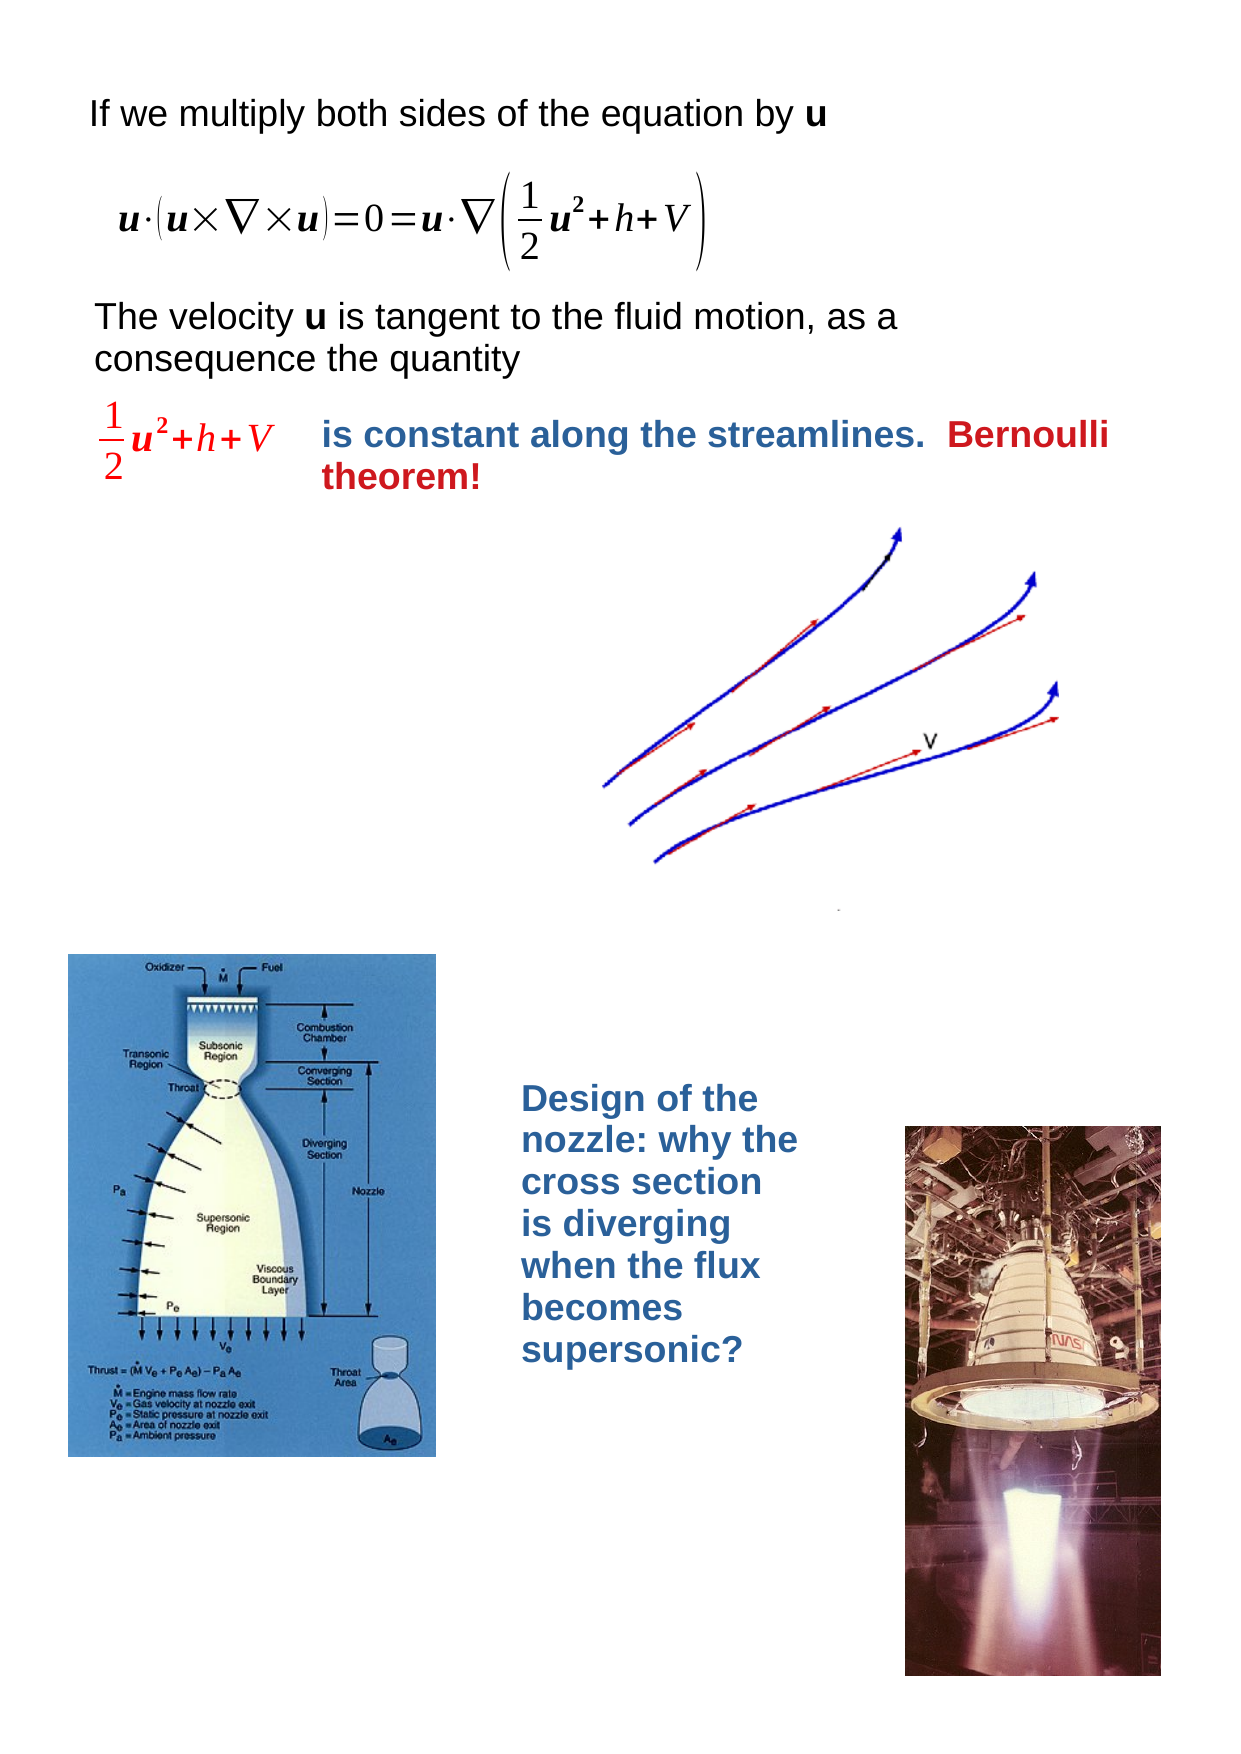

If we multiply both sides of the equation by u
The velocity u is tangent to the fluid motion, as a consequence the quantity
is constant along the streamlines. Bernoulli theorem!
Design of the nozzle: why the cross section is diverging when the flux becomes supersonic?